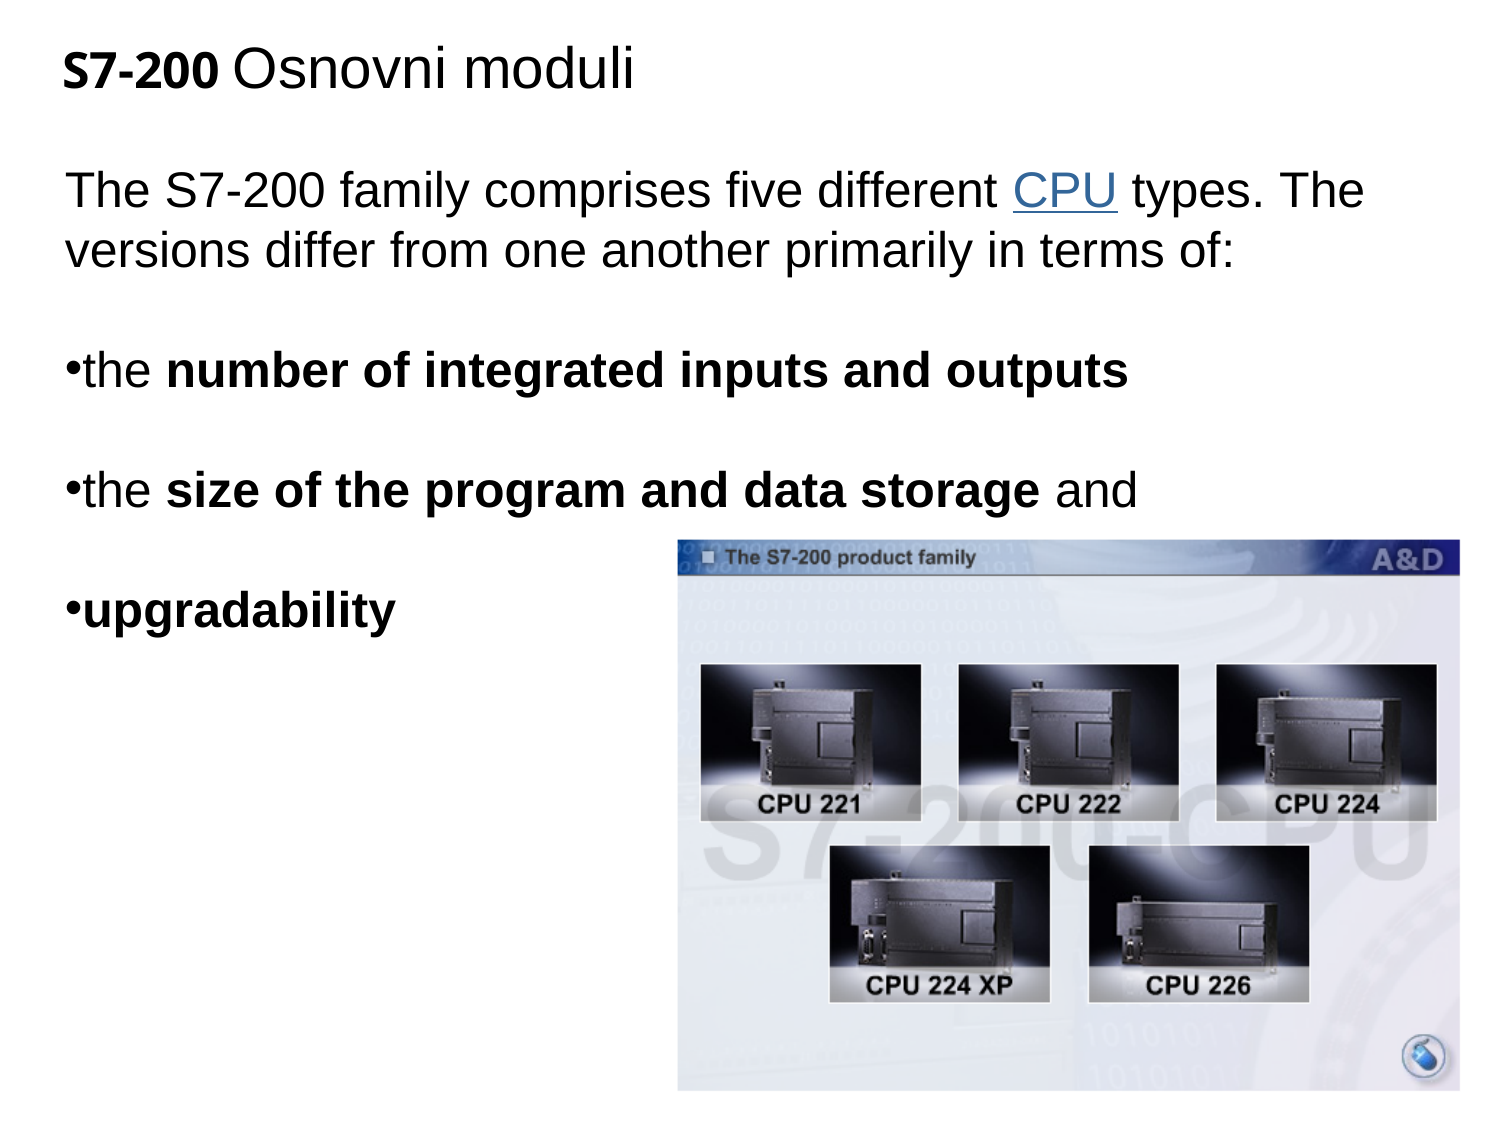

S7-200 Osnovni moduli
The S7-200 family comprises five different CPU types. The versions differ from one another primarily in terms of:
the number of integrated inputs and outputs
the size of the program and data storage and
upgradability